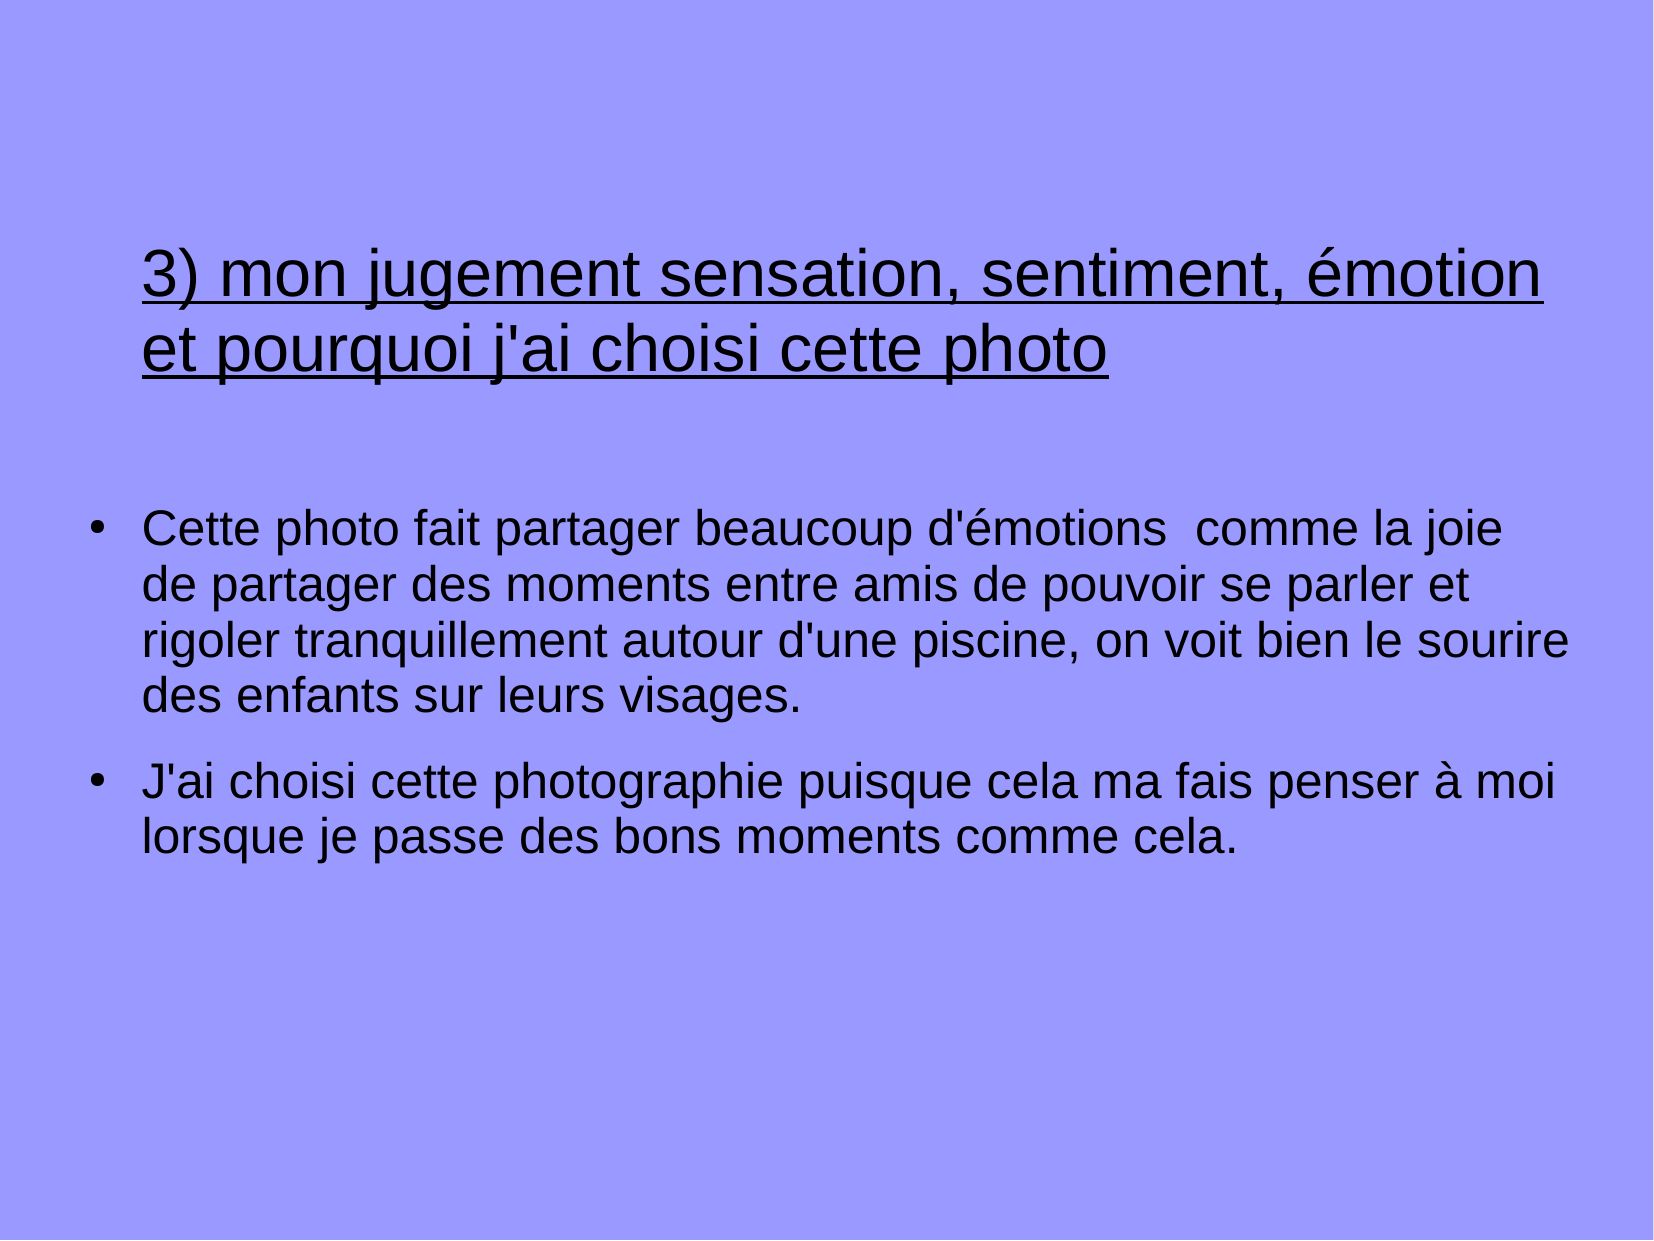

#
3) mon jugement sensation, sentiment, émotion et pourquoi j'ai choisi cette photo
Cette photo fait partager beaucoup d'émotions comme la joie de partager des moments entre amis de pouvoir se parler et rigoler tranquillement autour d'une piscine, on voit bien le sourire des enfants sur leurs visages.
J'ai choisi cette photographie puisque cela ma fais penser à moi lorsque je passe des bons moments comme cela.